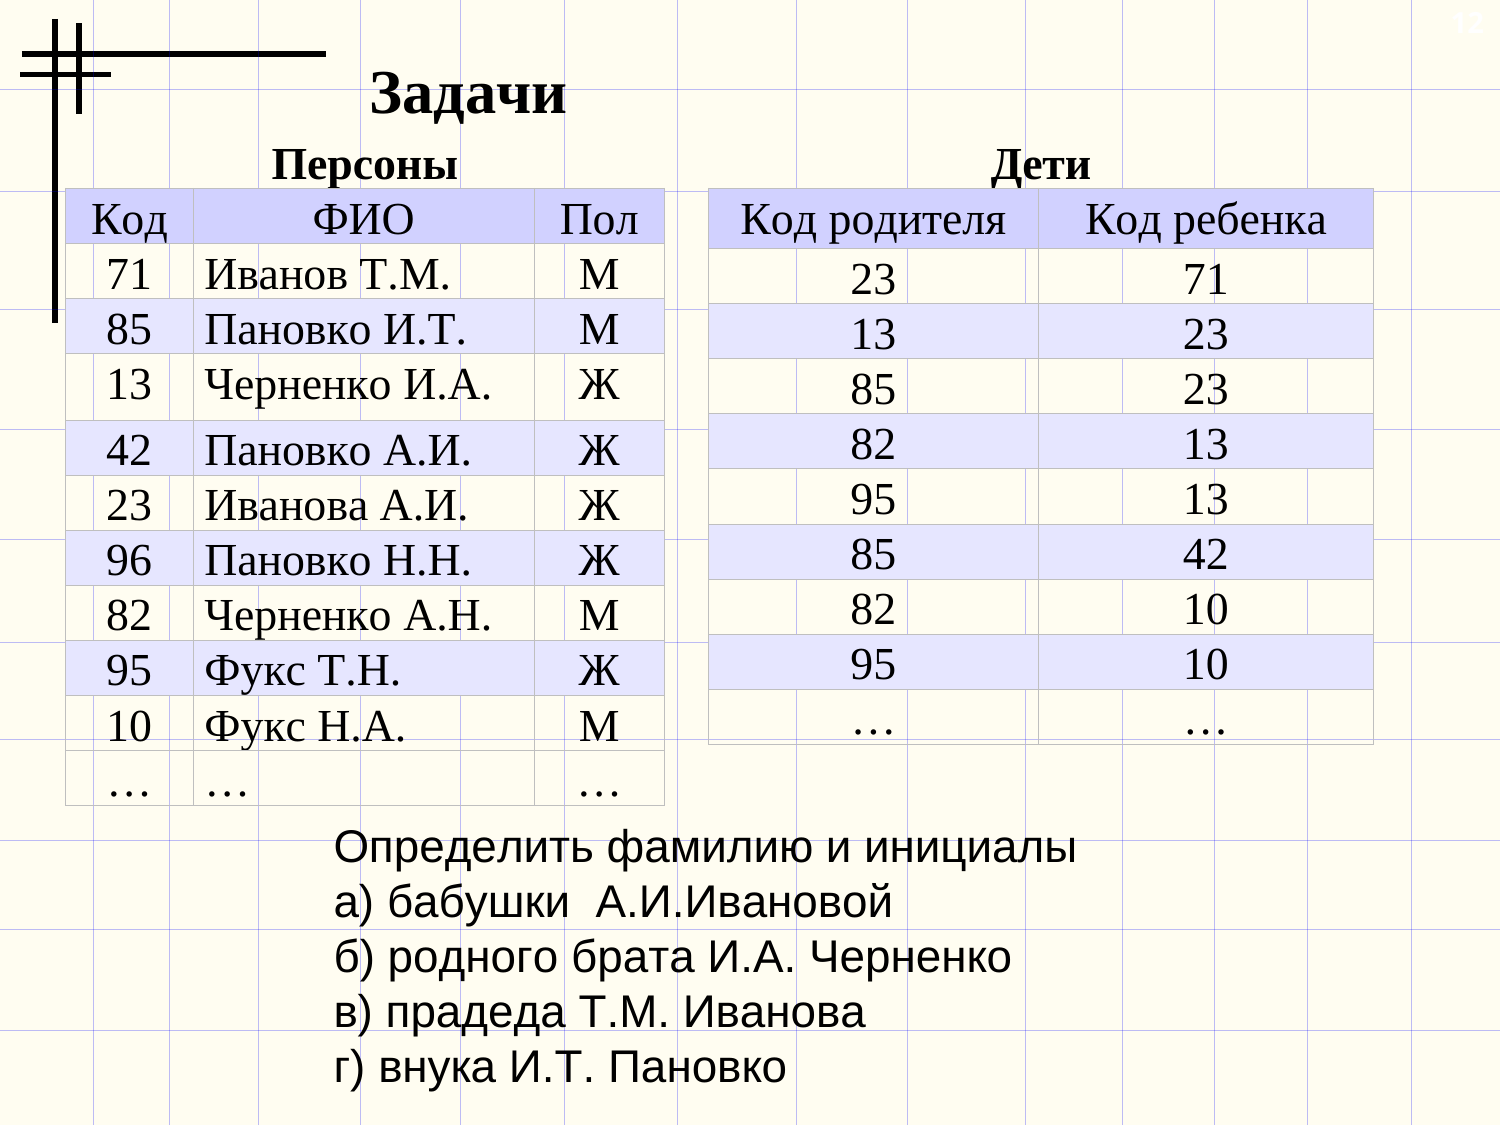

# Задачи
| Персоны | | |
| --- | --- | --- |
| Код | ФИО | Пол |
| 71 | Иванов Т.М. | М |
| 85 | Пановко И.Т. | М |
| 13 | Черненко И.А. | Ж |
| 42 | Пановко А.И. | Ж |
| 23 | Иванова А.И. | Ж |
| 96 | Пановко Н.Н. | Ж |
| 82 | Черненко А.Н. | M |
| 95 | Фукс Т.Н. | Ж |
| 10 | Фукс Н.А. | М |
| … | … | … |
| Дети | |
| --- | --- |
| Код родителя | Код ребенка |
| 23 | 71 |
| 13 | 23 |
| 85 | 23 |
| 82 | 13 |
| 95 | 13 |
| 85 | 42 |
| 82 | 10 |
| 95 | 10 |
| … | … |
Определить фамилию и инициалы
а) бабушки А.И.Ивановой
б) родного брата И.А. Черненко
в) прадеда Т.М. Иванова
г) внука И.Т. Пановко